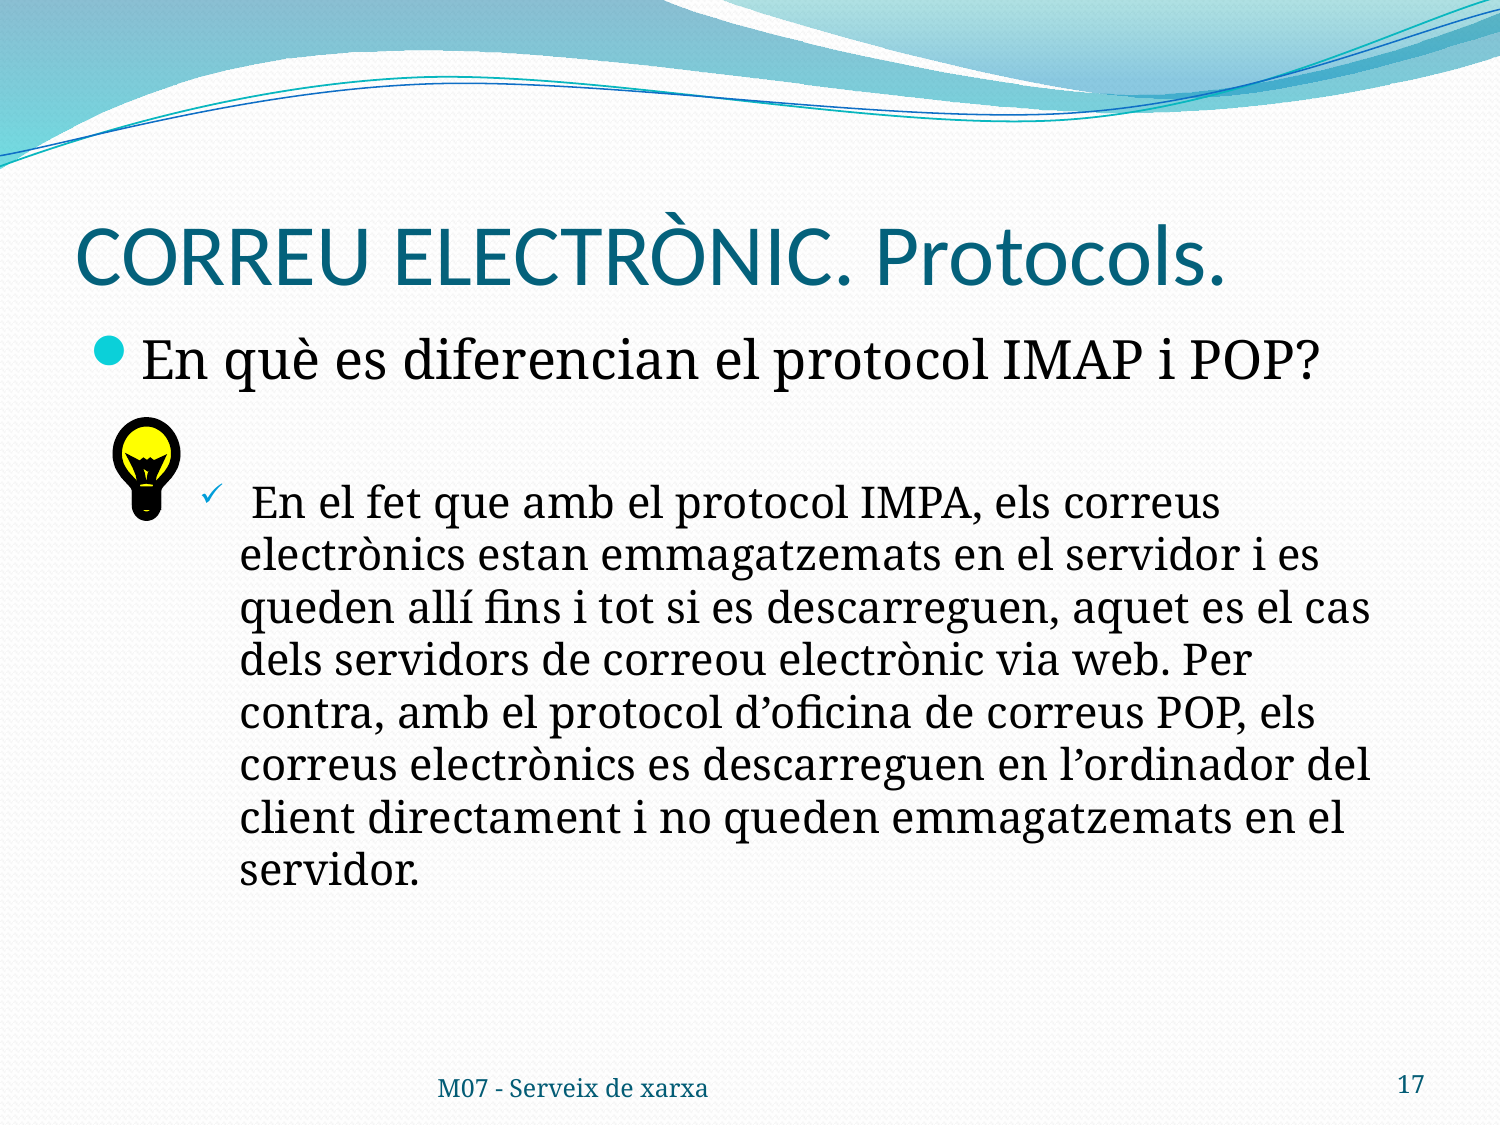

# CORREU ELECTRÒNIC. Protocols.
En què es diferencian el protocol IMAP i POP?
 En el fet que amb el protocol IMPA, els correus electrònics estan emmagatzemats en el servidor i es queden allí fins i tot si es descarreguen, aquet es el cas dels servidors de correou electrònic via web. Per contra, amb el protocol d’oficina de correus POP, els correus electrònics es descarreguen en l’ordinador del client directament i no queden emmagatzemats en el servidor.
M07 - Serveix de xarxa